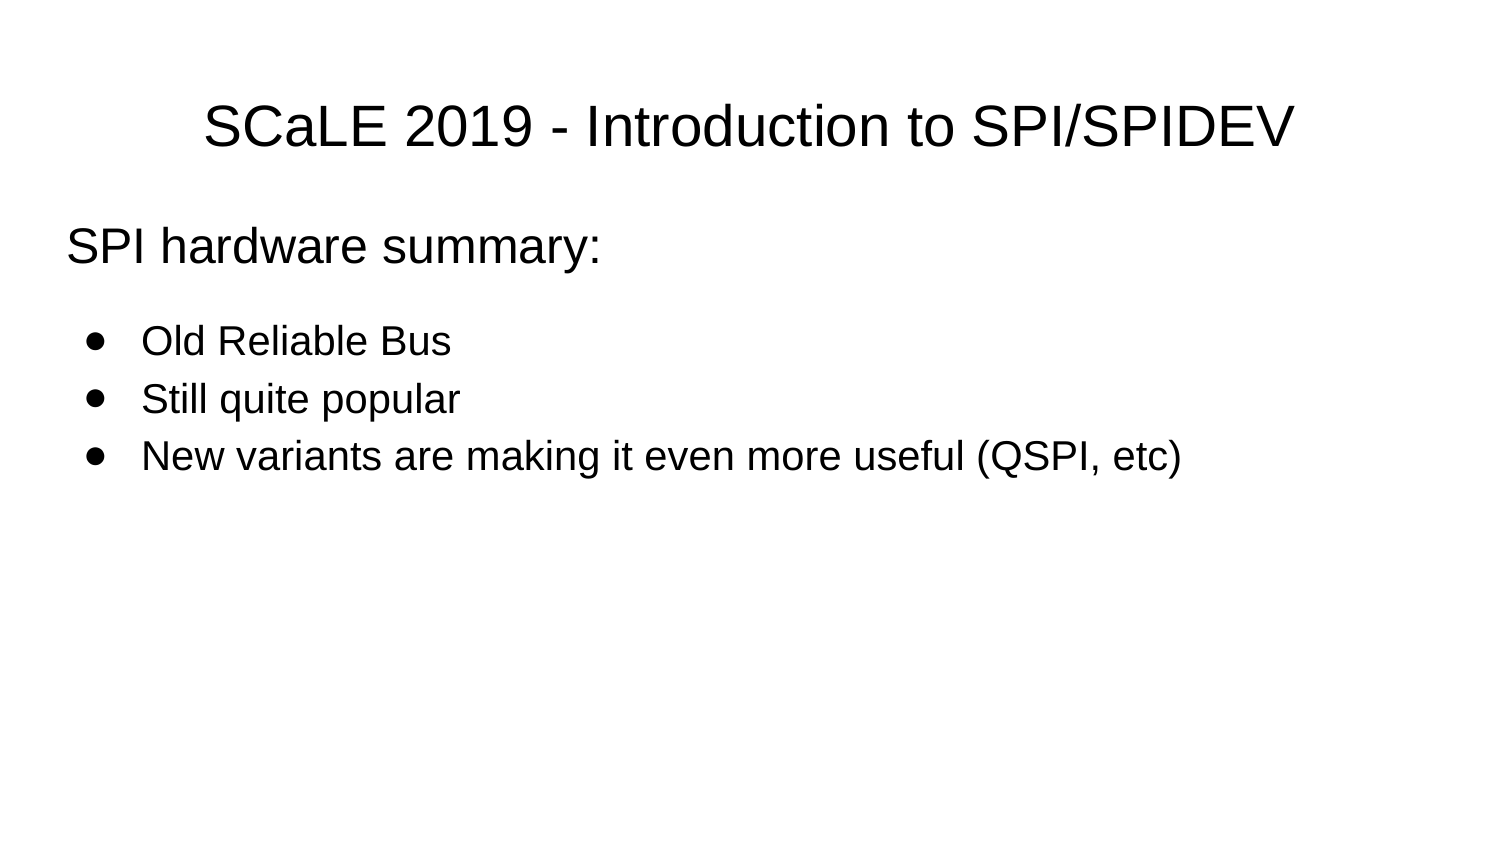

# SCaLE 2019 - Introduction to SPI/SPIDEV
SPI hardware summary:
Old Reliable Bus
Still quite popular
New variants are making it even more useful (QSPI, etc)